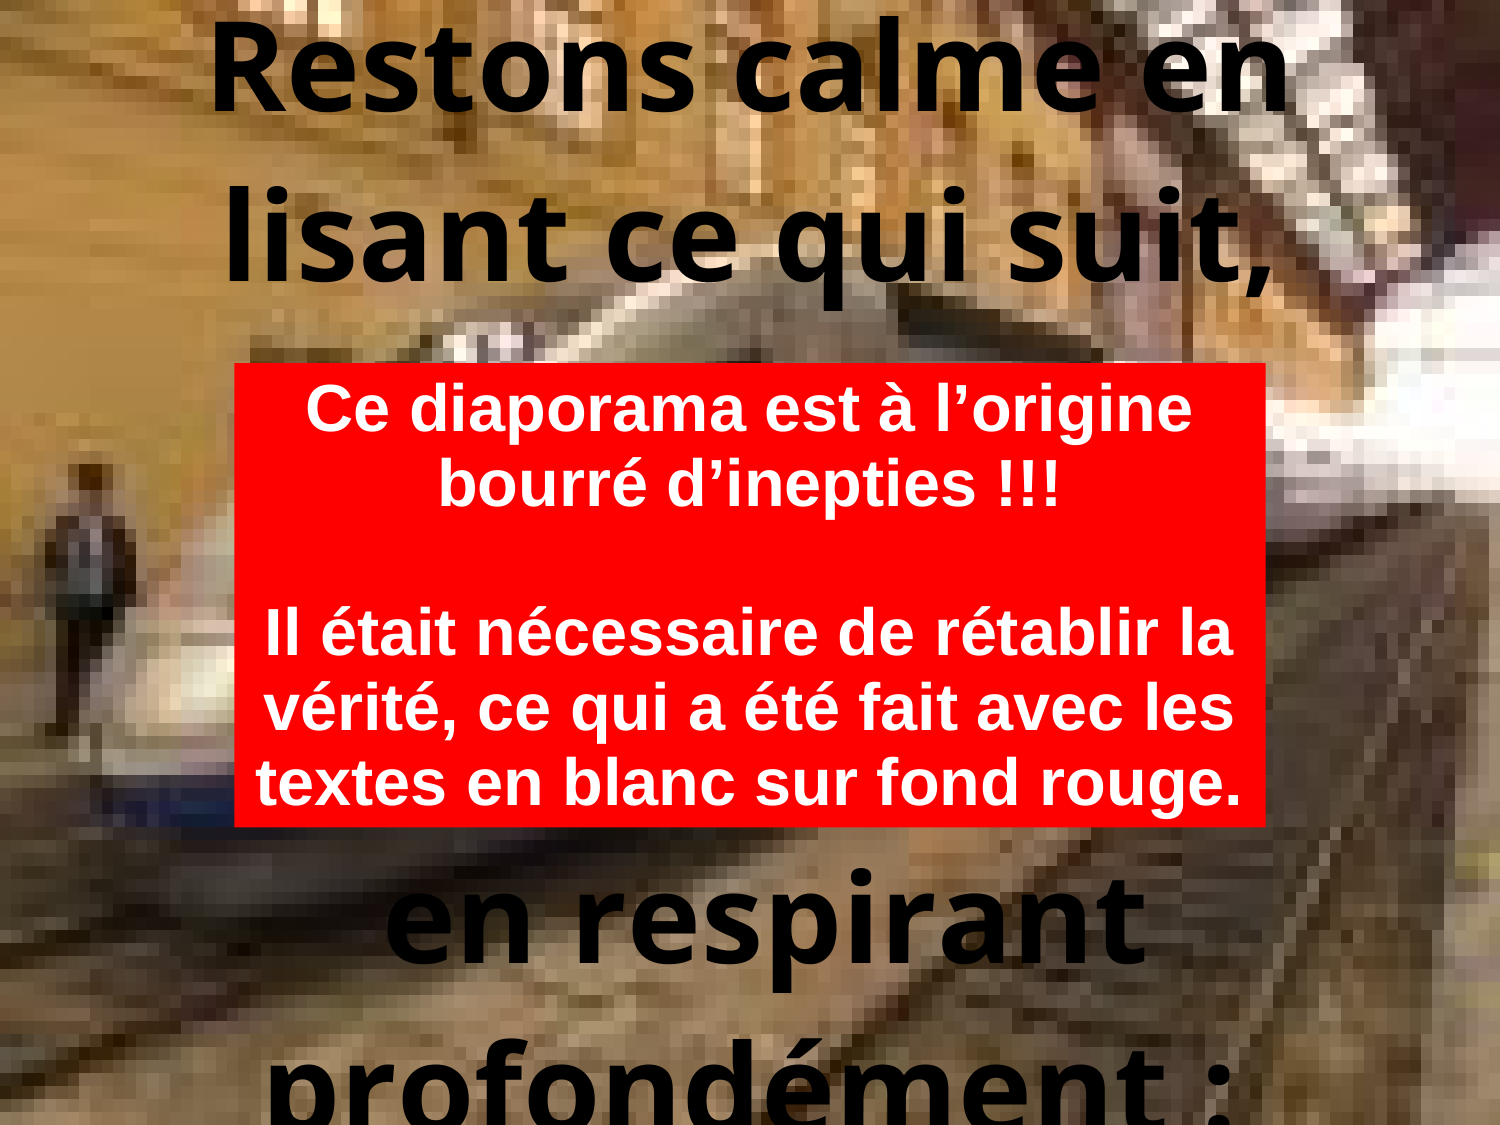

# Restons calme en lisant ce qui suit, en respirant profondément :
Ce diaporama est à l’origine bourré d’inepties !!!
Il était nécessaire de rétablir la vérité, ce qui a été fait avec les textes en blanc sur fond rouge.